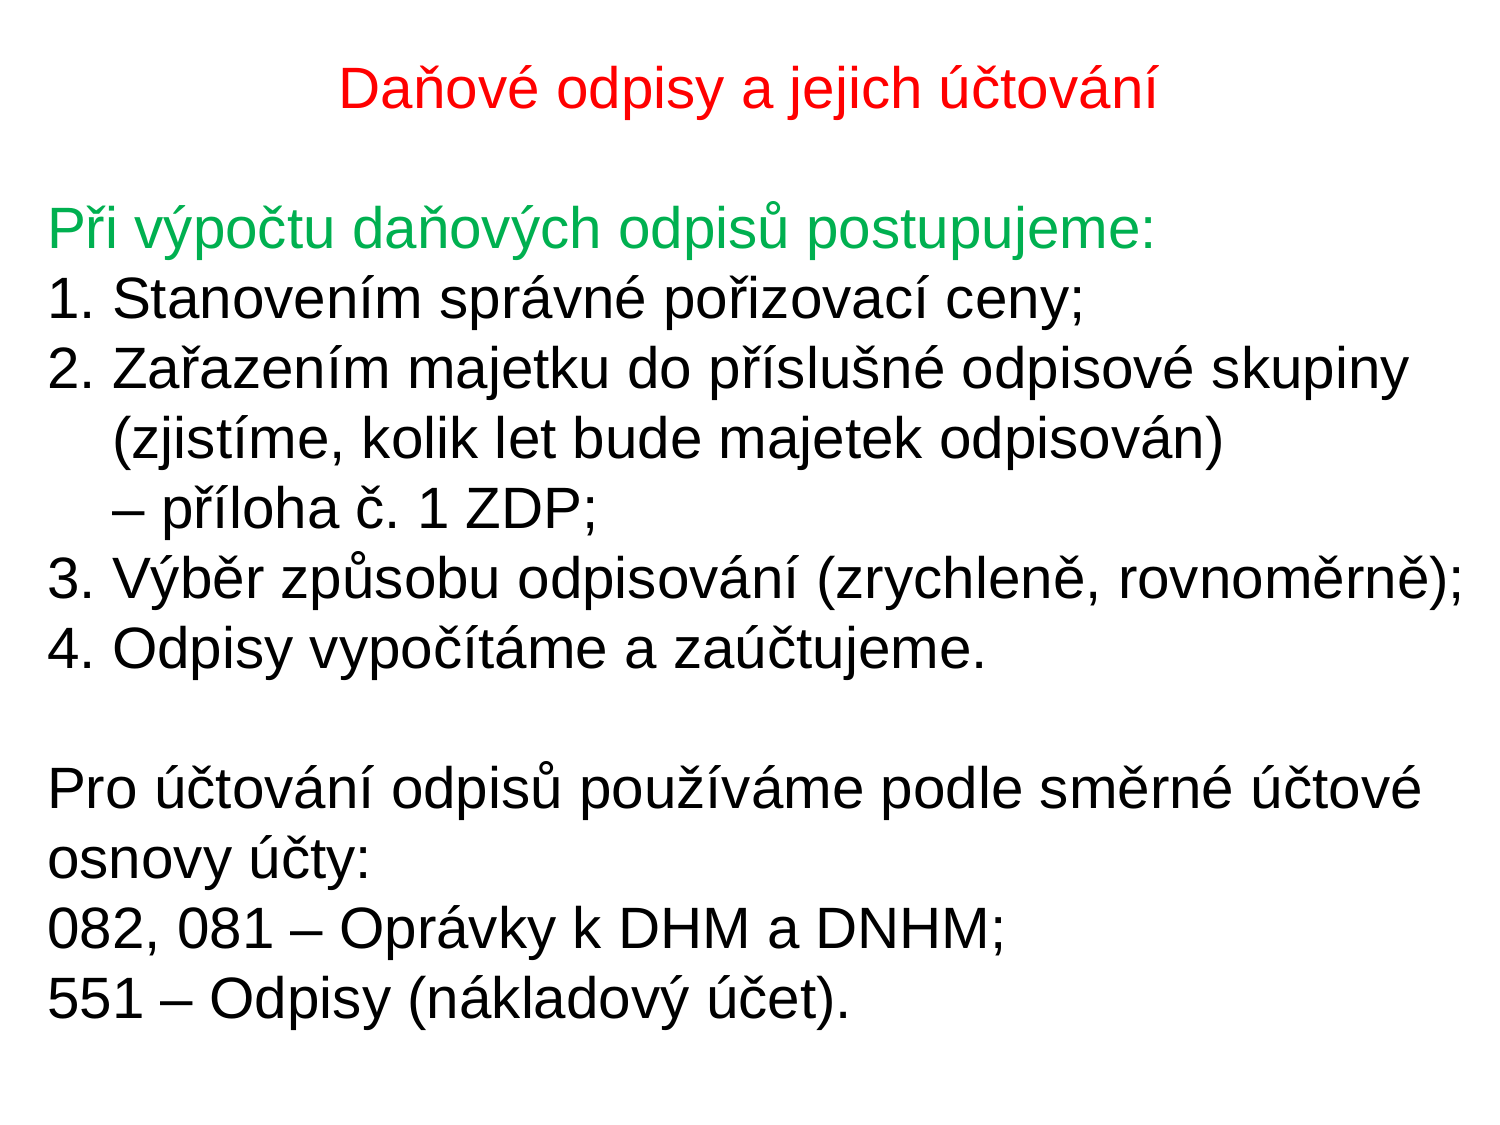

Daňové odpisy a jejich účtování
 Při výpočtu daňových odpisů postupujeme:
 1. Stanovením správné pořizovací ceny;
 2. Zařazením majetku do příslušné odpisové skupiny
 (zjistíme, kolik let bude majetek odpisován)
 – příloha č. 1 ZDP;
 3. Výběr způsobu odpisování (zrychleně, rovnoměrně);
 4. Odpisy vypočítáme a zaúčtujeme.
 Pro účtování odpisů používáme podle směrné účtové
 osnovy účty:
 082, 081 – Oprávky k DHM a DNHM;
 551 – Odpisy (nákladový účet).